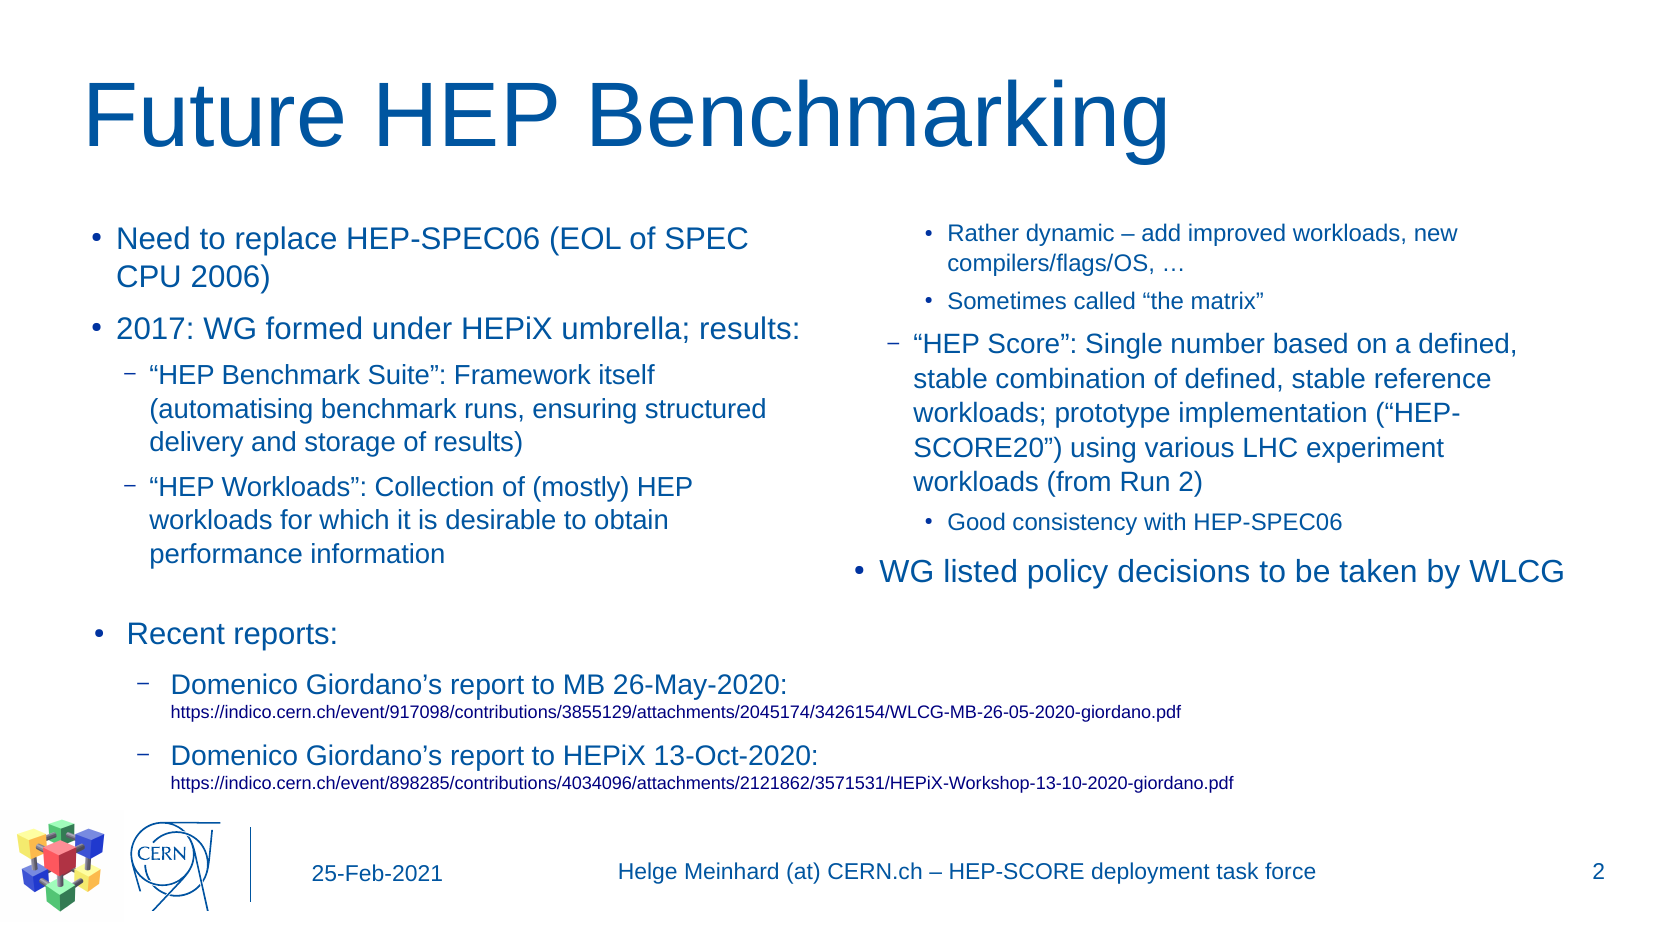

# Future HEP Benchmarking
Need to replace HEP-SPEC06 (EOL of SPEC CPU 2006)
2017: WG formed under HEPiX umbrella; results:
“HEP Benchmark Suite”: Framework itself (automatising benchmark runs, ensuring structured delivery and storage of results)
“HEP Workloads”: Collection of (mostly) HEP workloads for which it is desirable to obtain performance information
Rather dynamic – add improved workloads, new compilers/flags/OS, …
Sometimes called “the matrix”
“HEP Score”: Single number based on a defined, stable combination of defined, stable reference workloads; prototype implementation (“HEP-SCORE20”) using various LHC experiment workloads (from Run 2)
Good consistency with HEP-SPEC06
WG listed policy decisions to be taken by WLCG
Recent reports:
Domenico Giordano’s report to MB 26-May-2020: https://indico.cern.ch/event/917098/contributions/3855129/attachments/2045174/3426154/WLCG-MB-26-05-2020-giordano.pdf
Domenico Giordano’s report to HEPiX 13-Oct-2020: https://indico.cern.ch/event/898285/contributions/4034096/attachments/2121862/3571531/HEPiX-Workshop-13-10-2020-giordano.pdf
Helge Meinhard (at) CERN.ch – HEP-SCORE deployment task force
2
25-Feb-2021